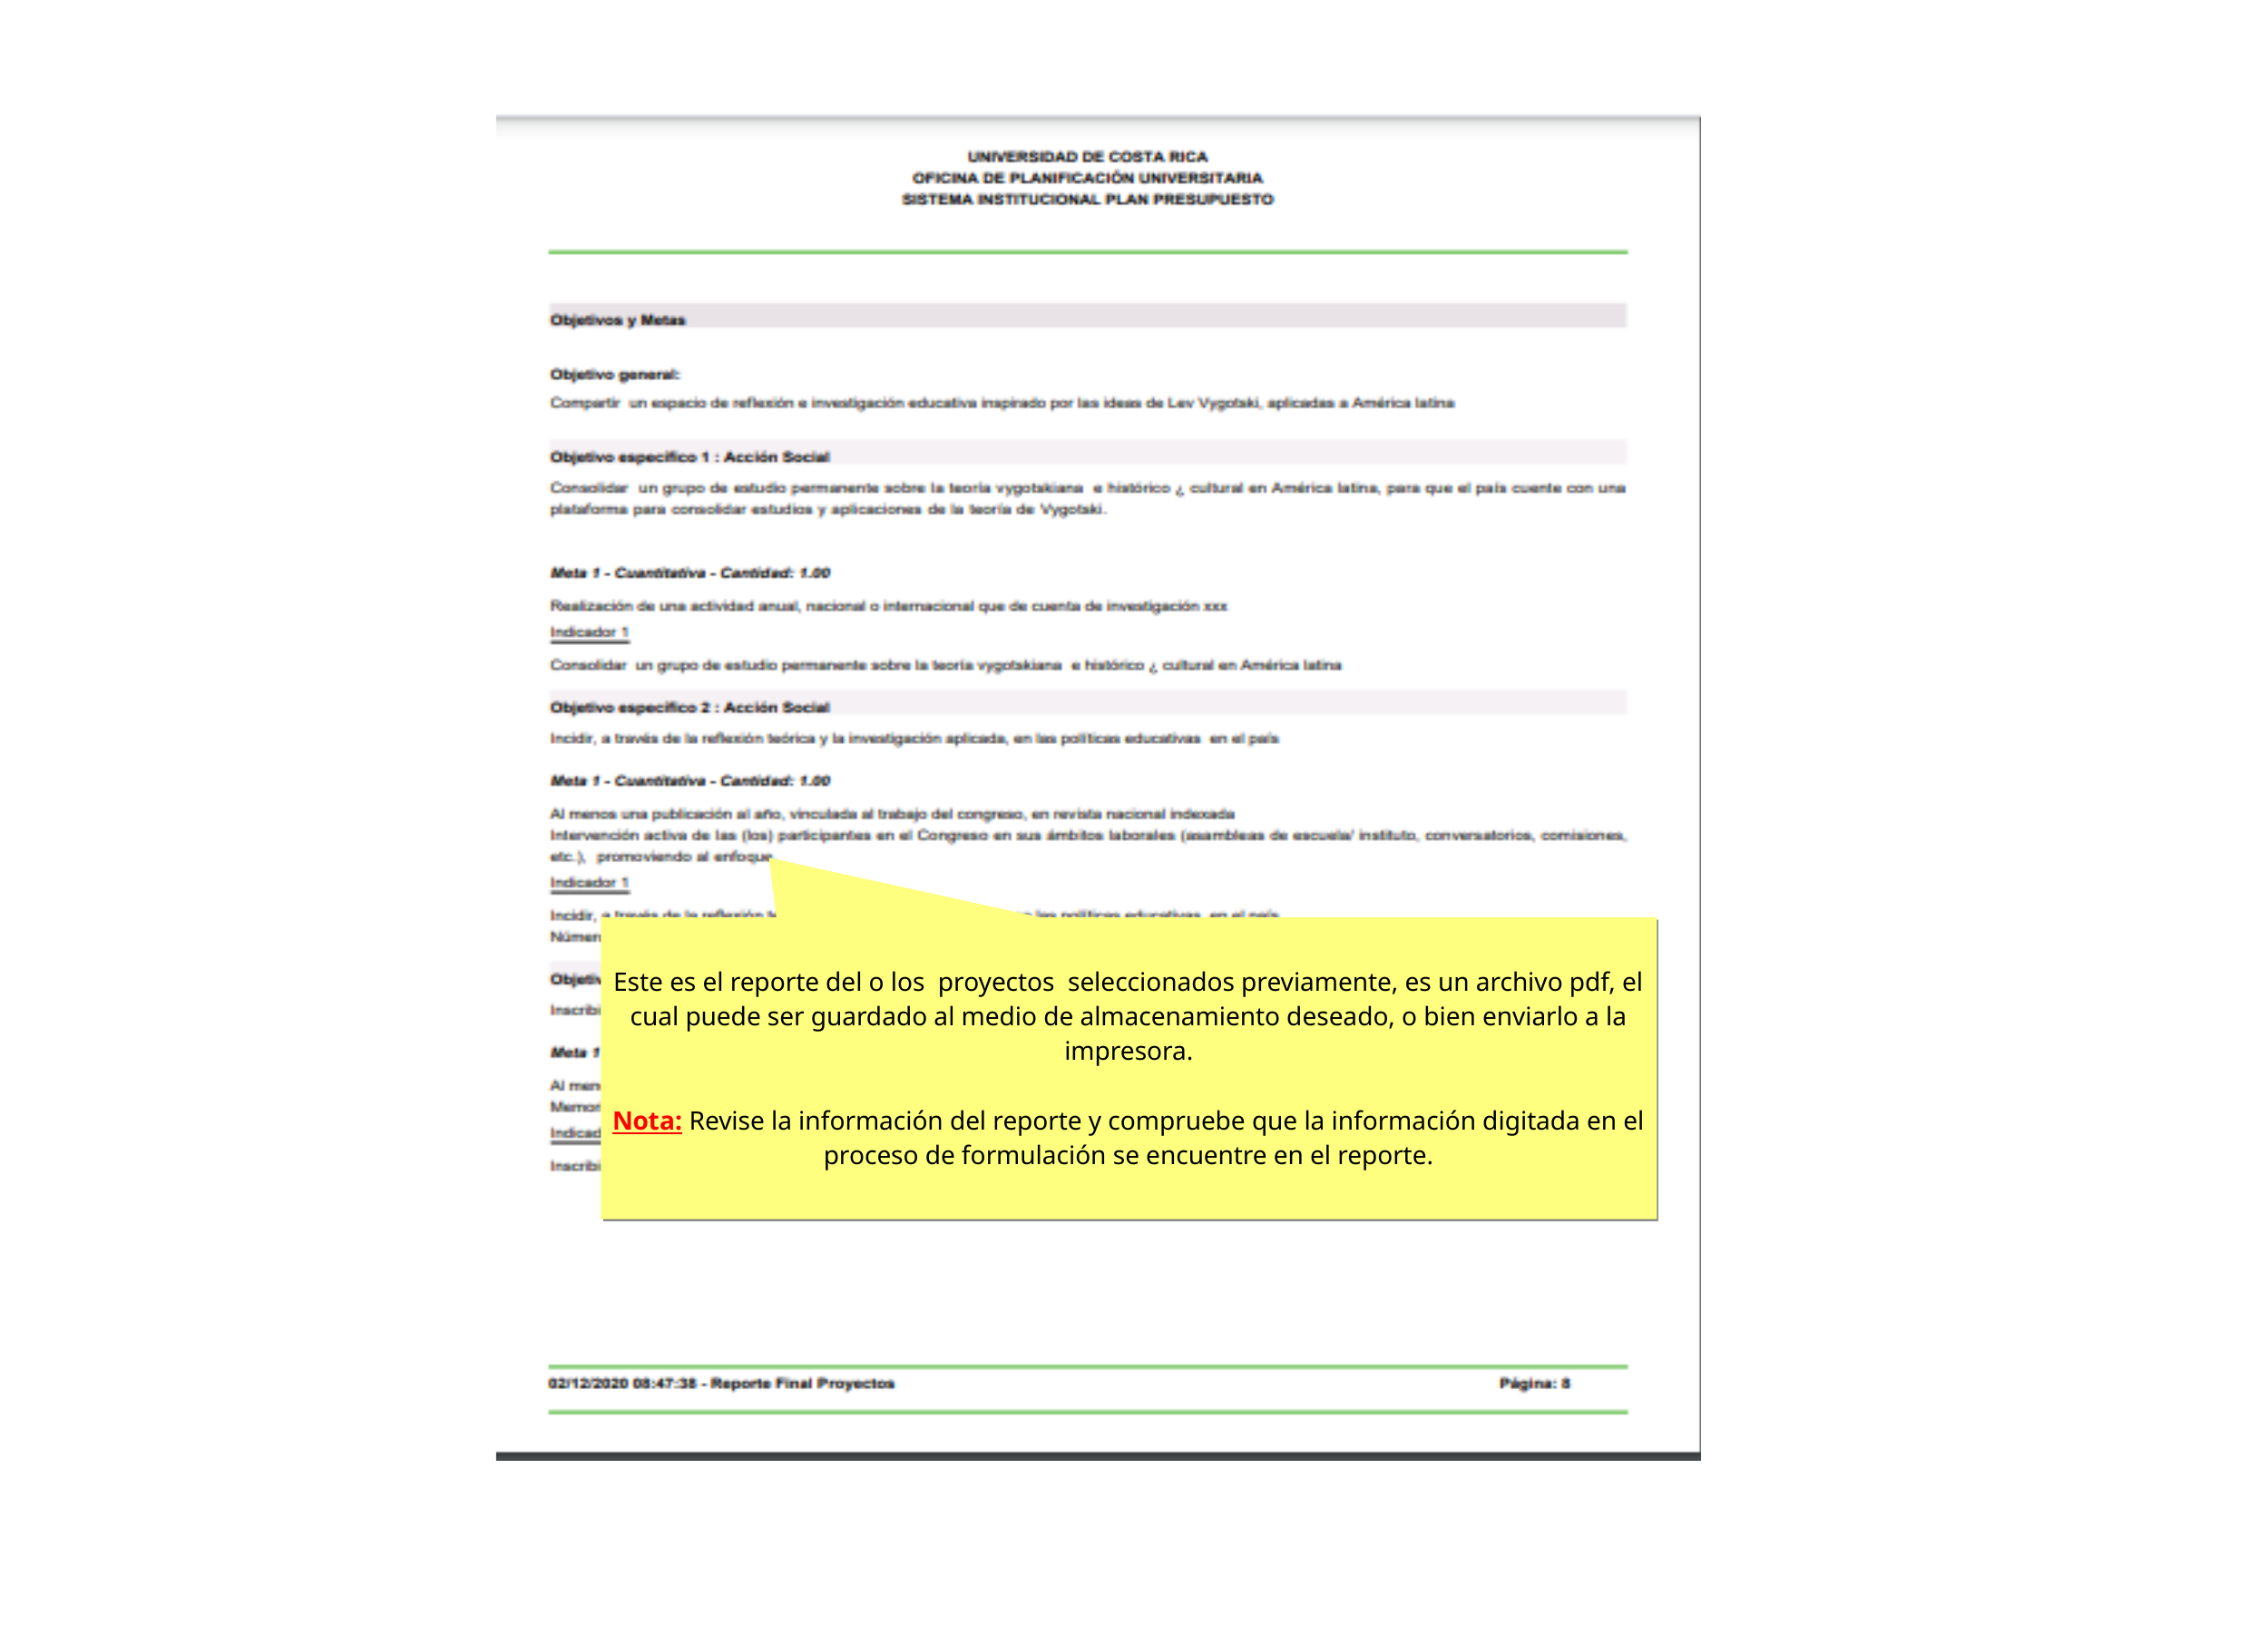

Este es el reporte del o los proyectos seleccionados previamente, es un archivo pdf, el cual puede ser guardado al medio de almacenamiento deseado, o bien enviarlo a la impresora.
Nota: Revise la información del reporte y compruebe que la información digitada en el proceso de formulación se encuentre en el reporte.